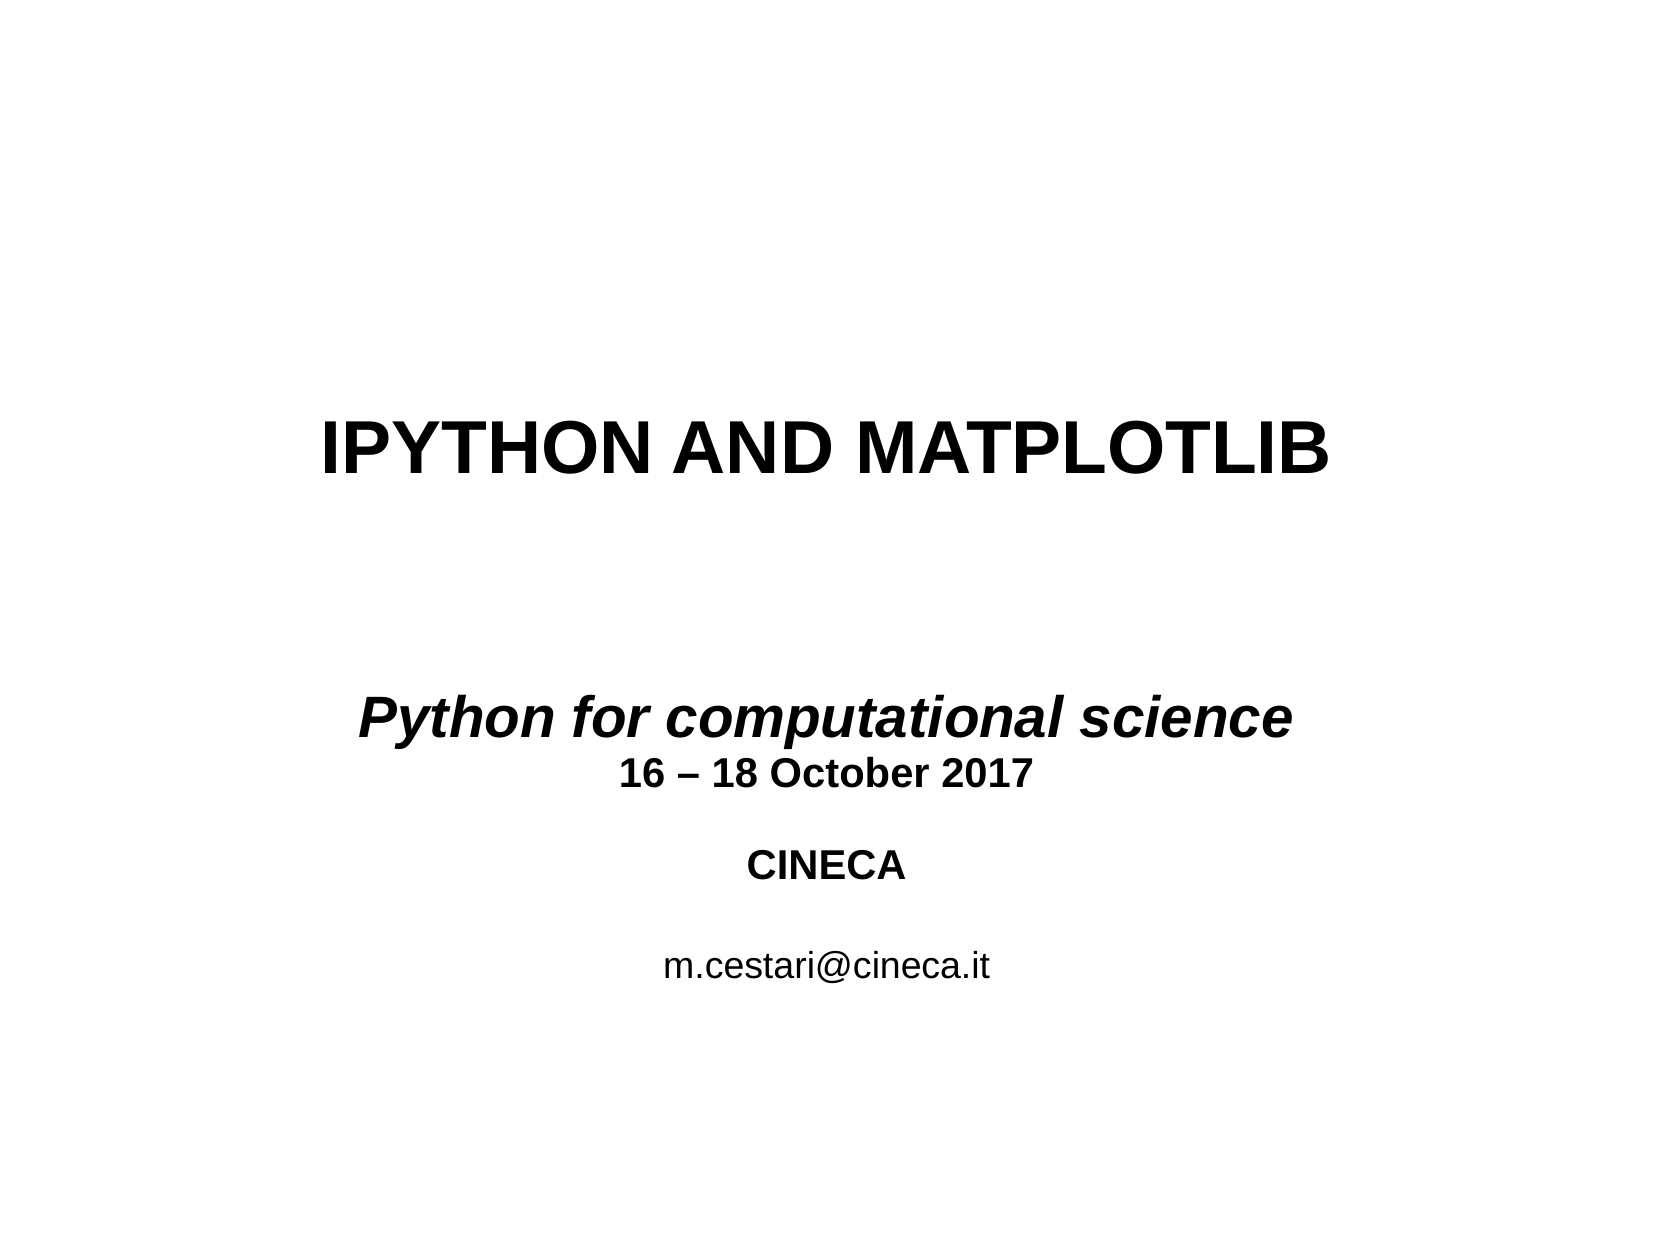

IPYTHON AND MATPLOTLIB
Python for computational science
16 – 18 October 2017
CINECA
m.cestari@cineca.it